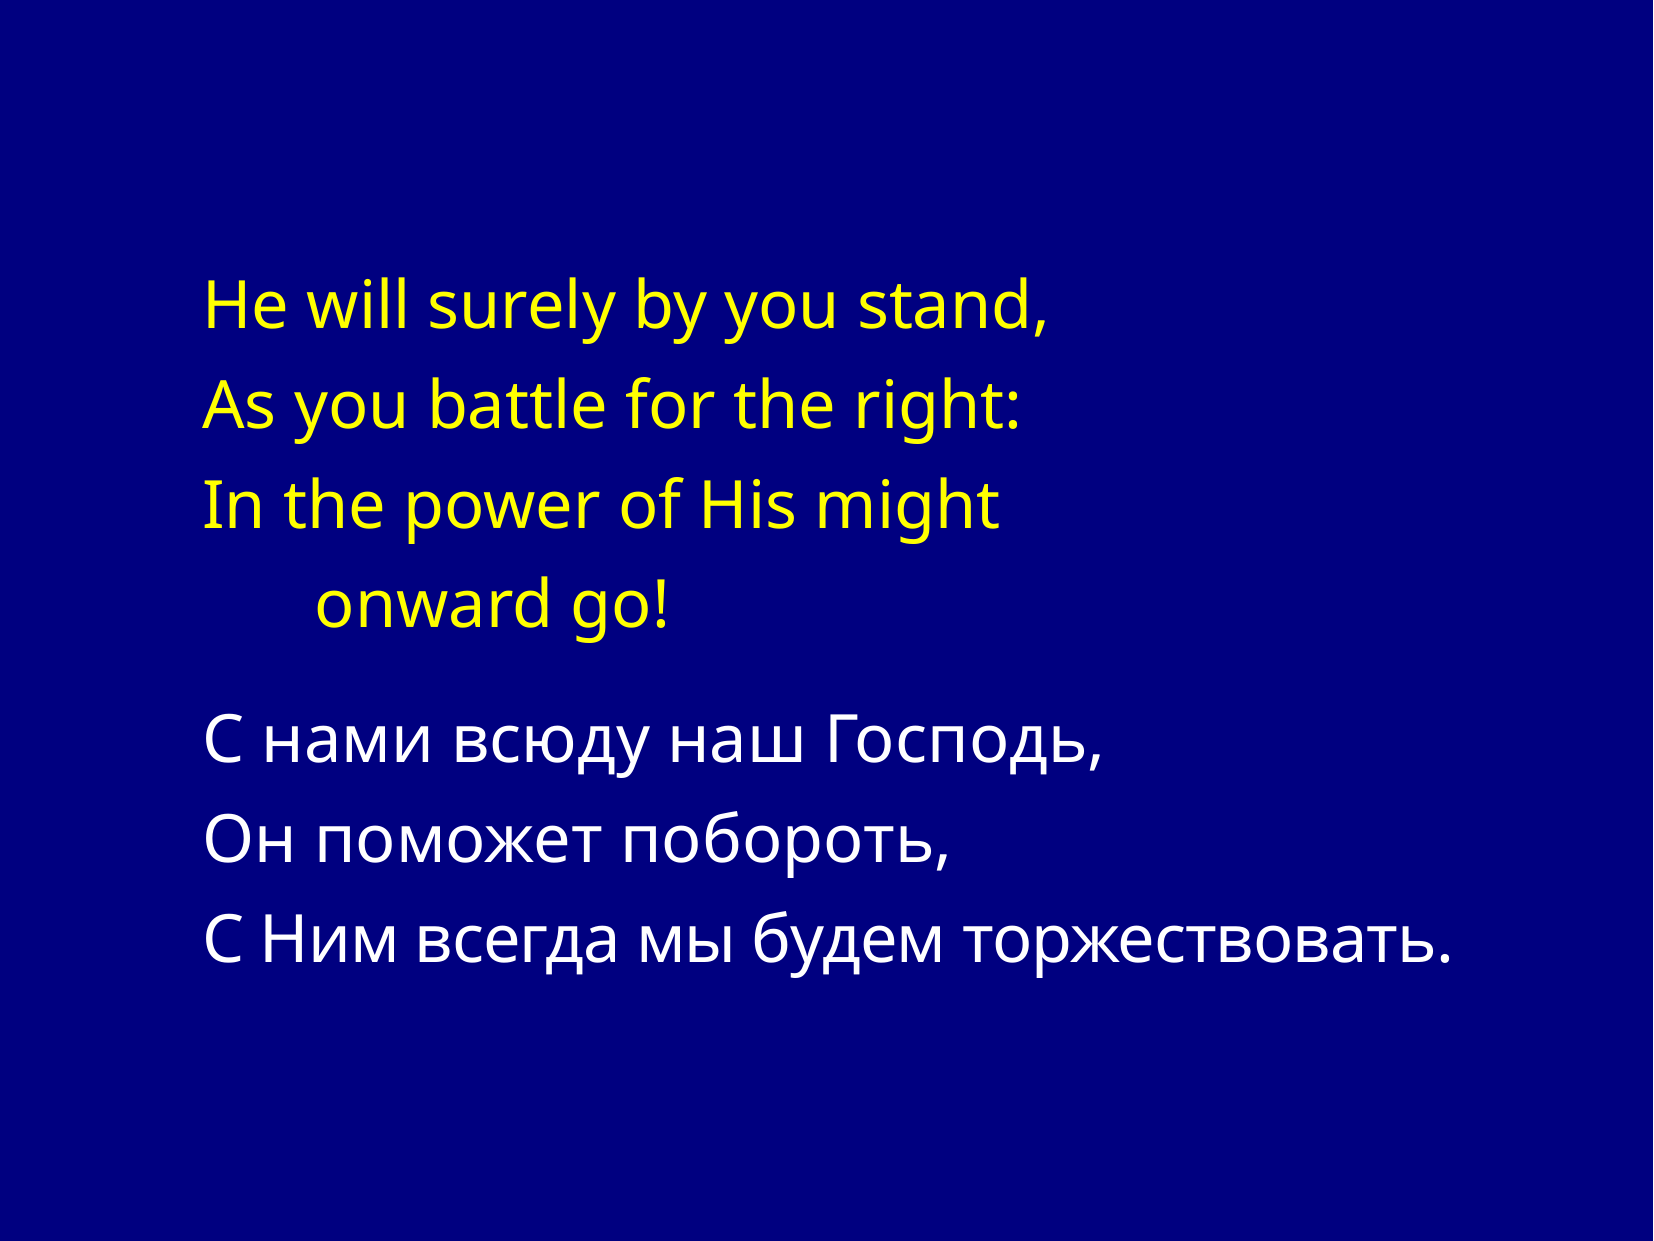

He will surely by you stand,
	As you battle for the right:
	In the power of His might
		onward go!
	С нами всюду наш Господь,
	Он поможет побороть,
	С Ним всегда мы будем торжествовать.